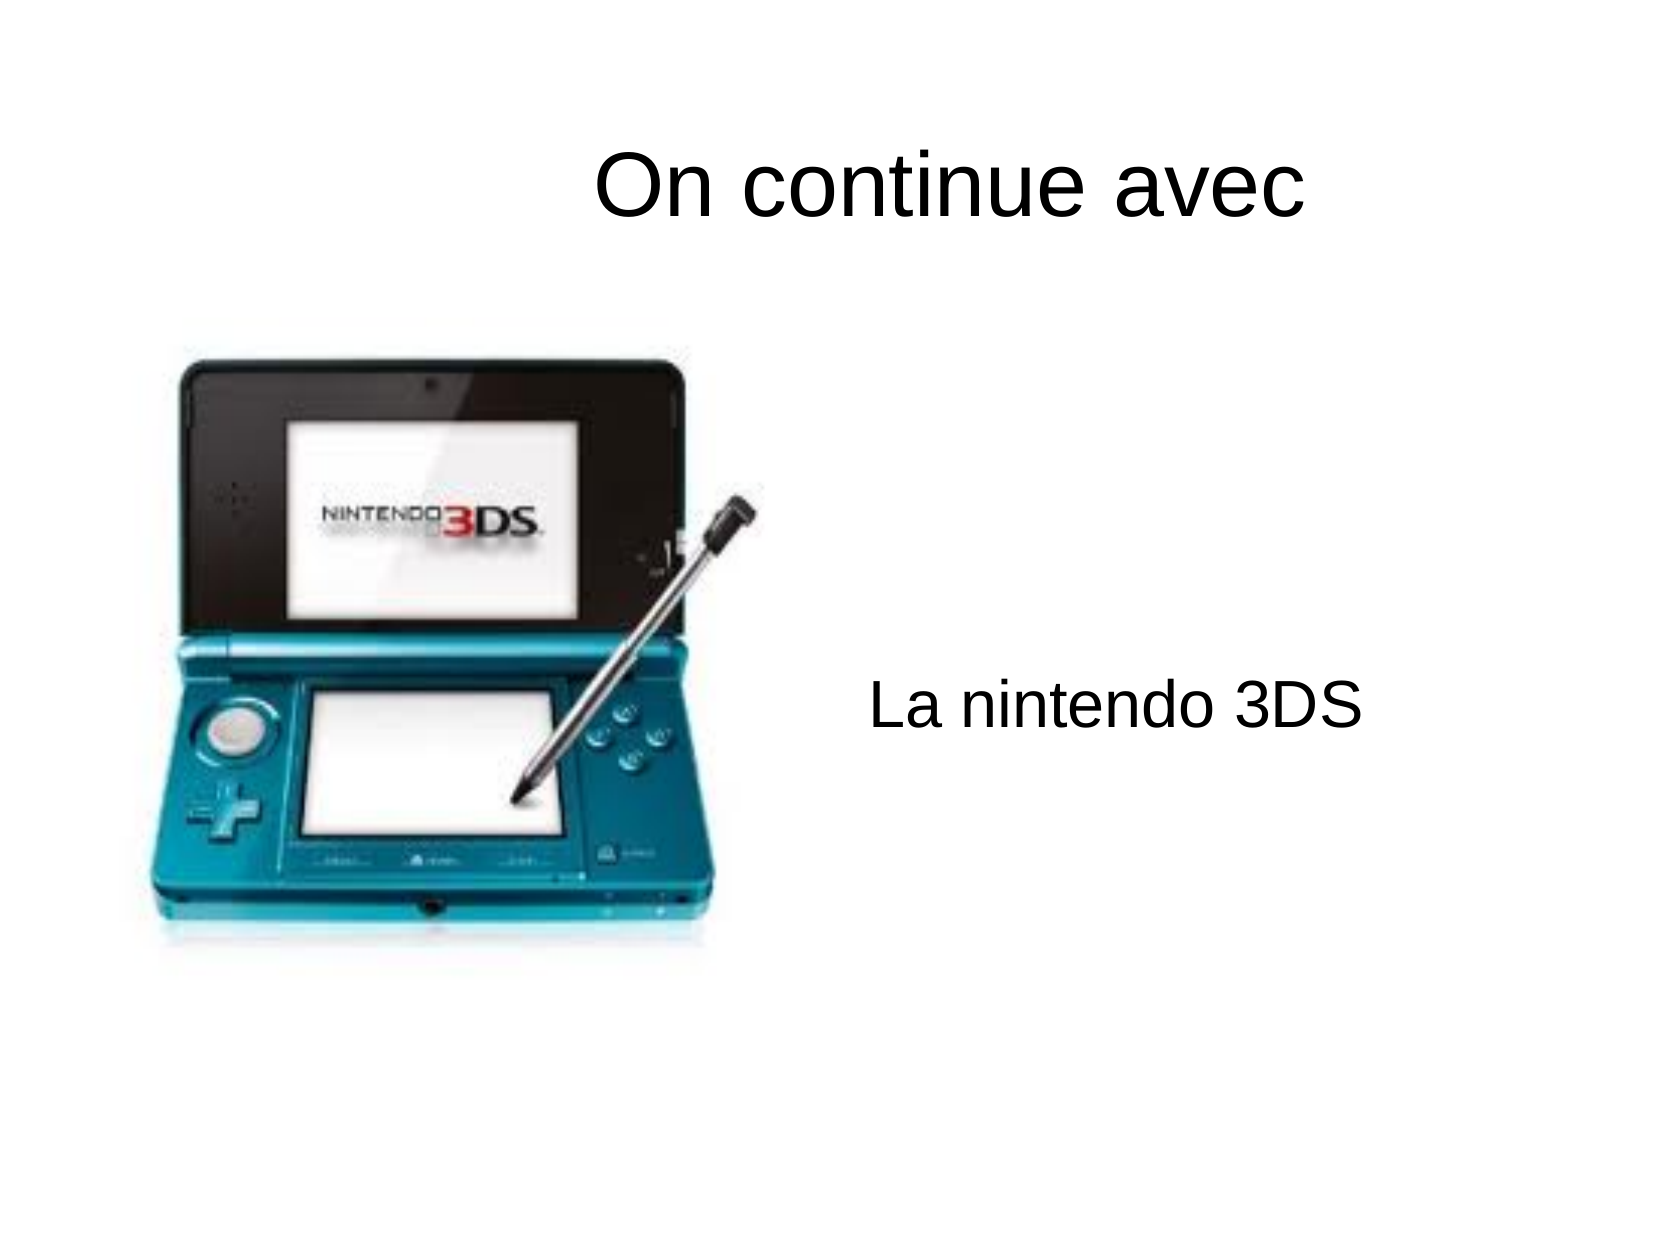

On continue avec
# La nintendo 3DS